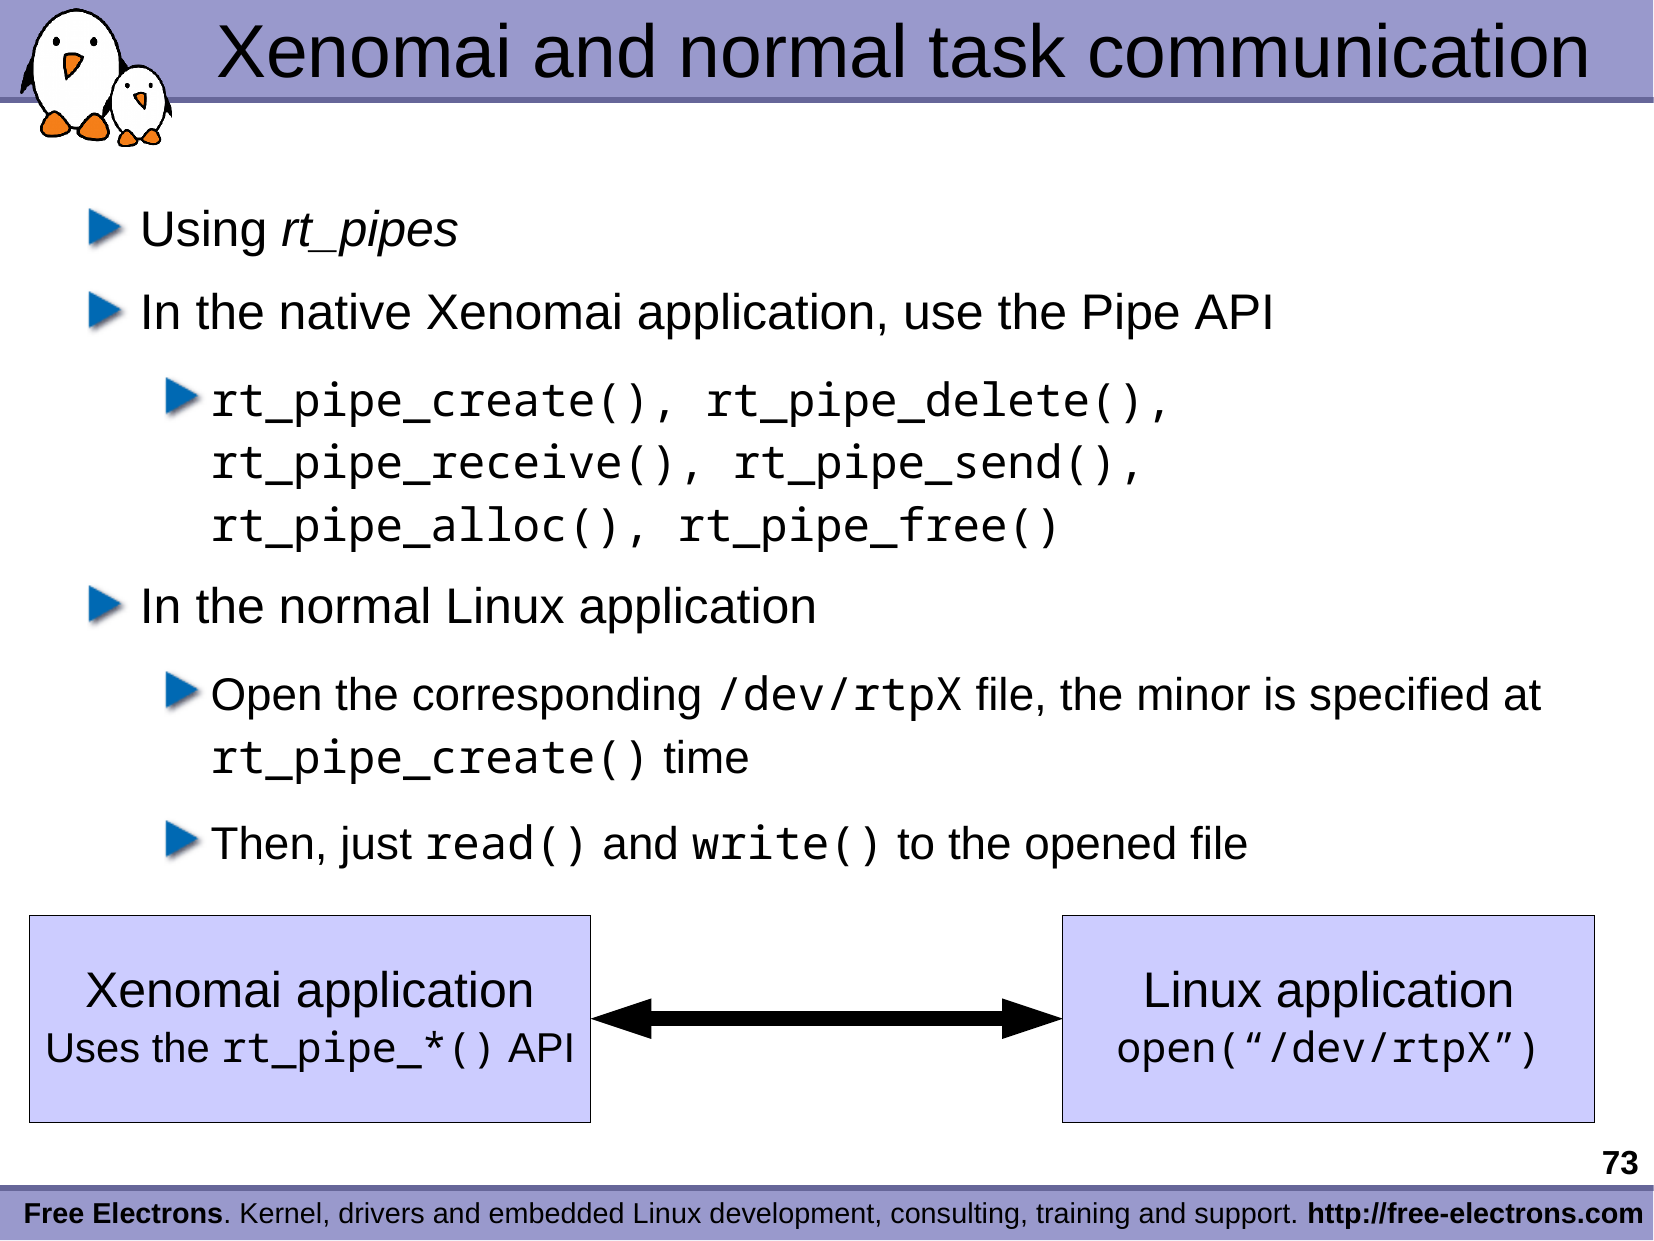

# Xenomai and normal task communication
Using rt_pipes
In the native Xenomai application, use the Pipe API
rt_pipe_create(), rt_pipe_delete(), rt_pipe_receive(), rt_pipe_send(), rt_pipe_alloc(), rt_pipe_free()
In the normal Linux application
Open the corresponding /dev/rtpX file, the minor is specified at rt_pipe_create() time
Then, just read() and write() to the opened file
Xenomai application
Uses the rt_pipe_*() API
Linux application
open(“/dev/rtpX”)